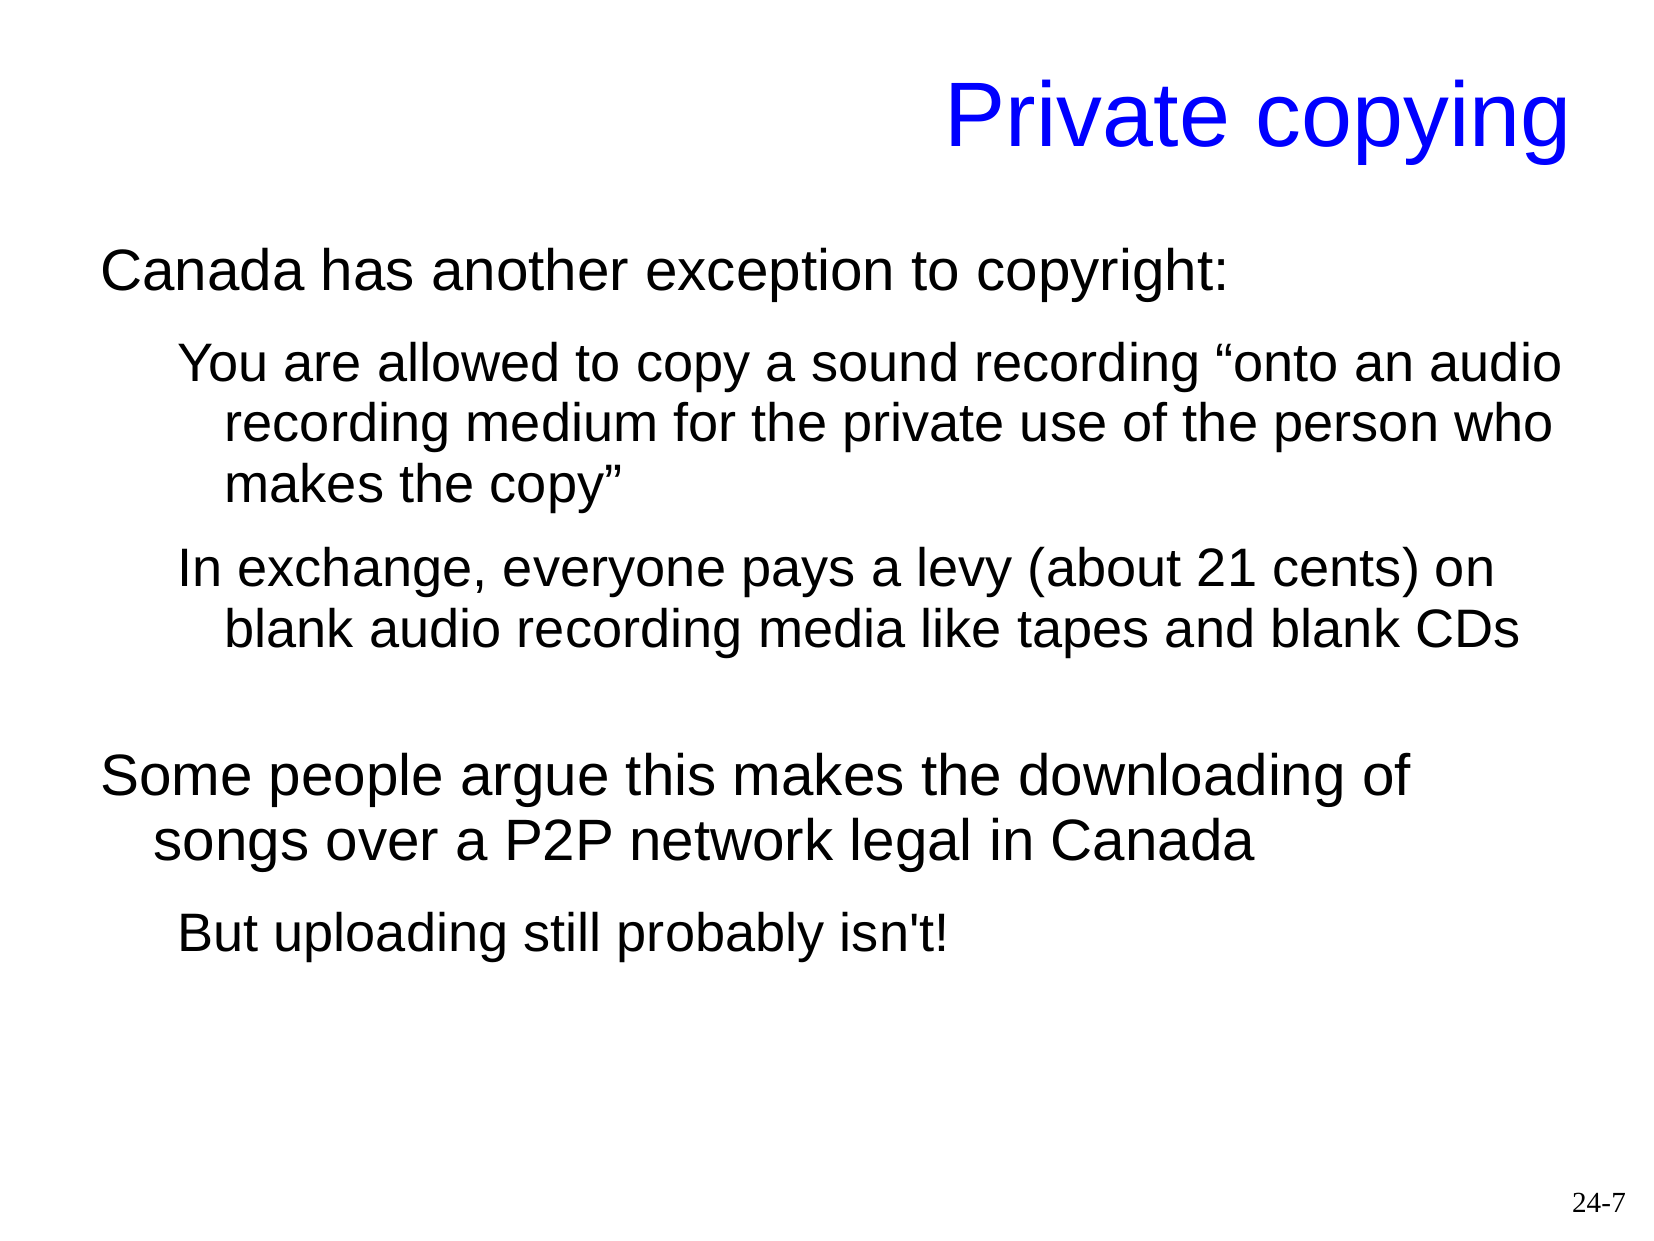

# Private copying
Canada has another exception to copyright:
You are allowed to copy a sound recording “onto an audio recording medium for the private use of the person who makes the copy”
In exchange, everyone pays a levy (about 21 cents) on blank audio recording media like tapes and blank CDs
Some people argue this makes the downloading of songs over a P2P network legal in Canada
But uploading still probably isn't!